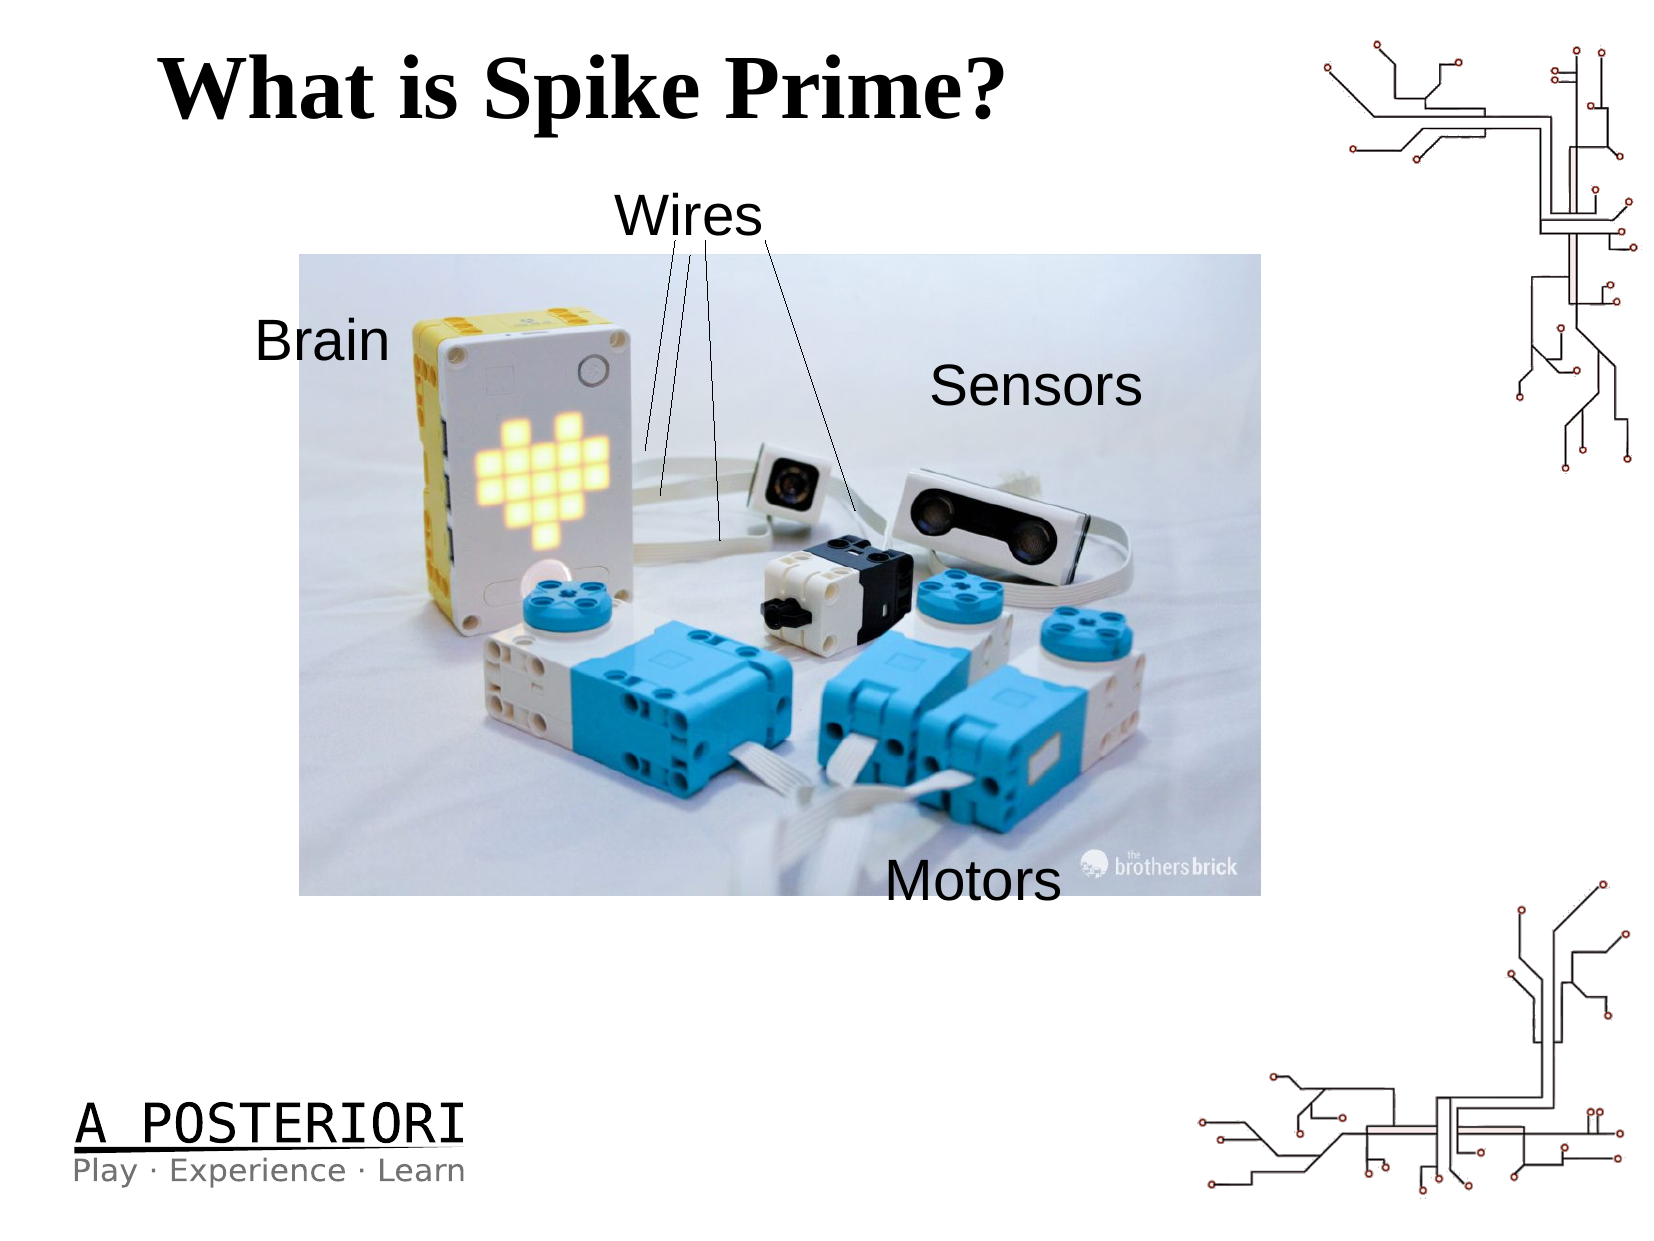

# What is Spike Prime?
Wires
Brain
Sensors
Motors